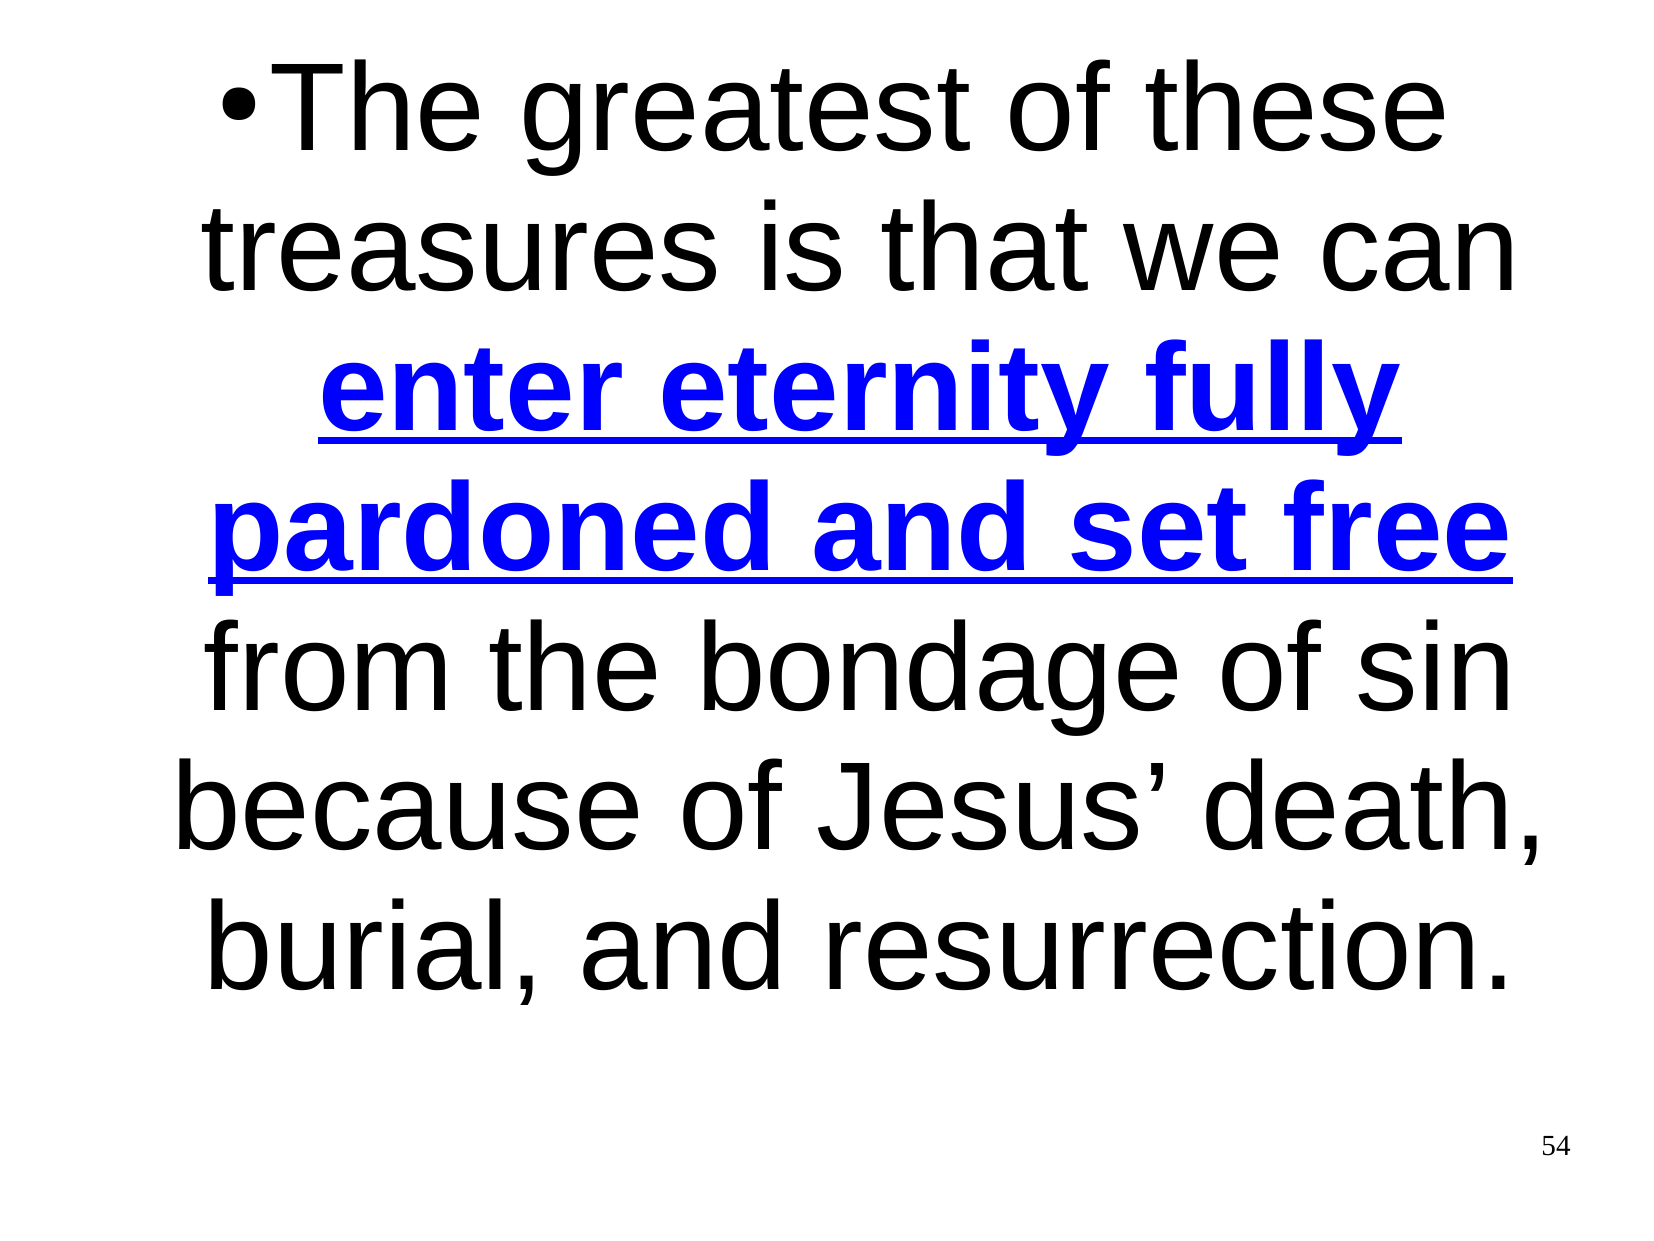

# The greatest of these treasures is that we can enter eternity fully pardoned and set free from the bondage of sin because of Jesus’ death, burial, and resurrection.
54